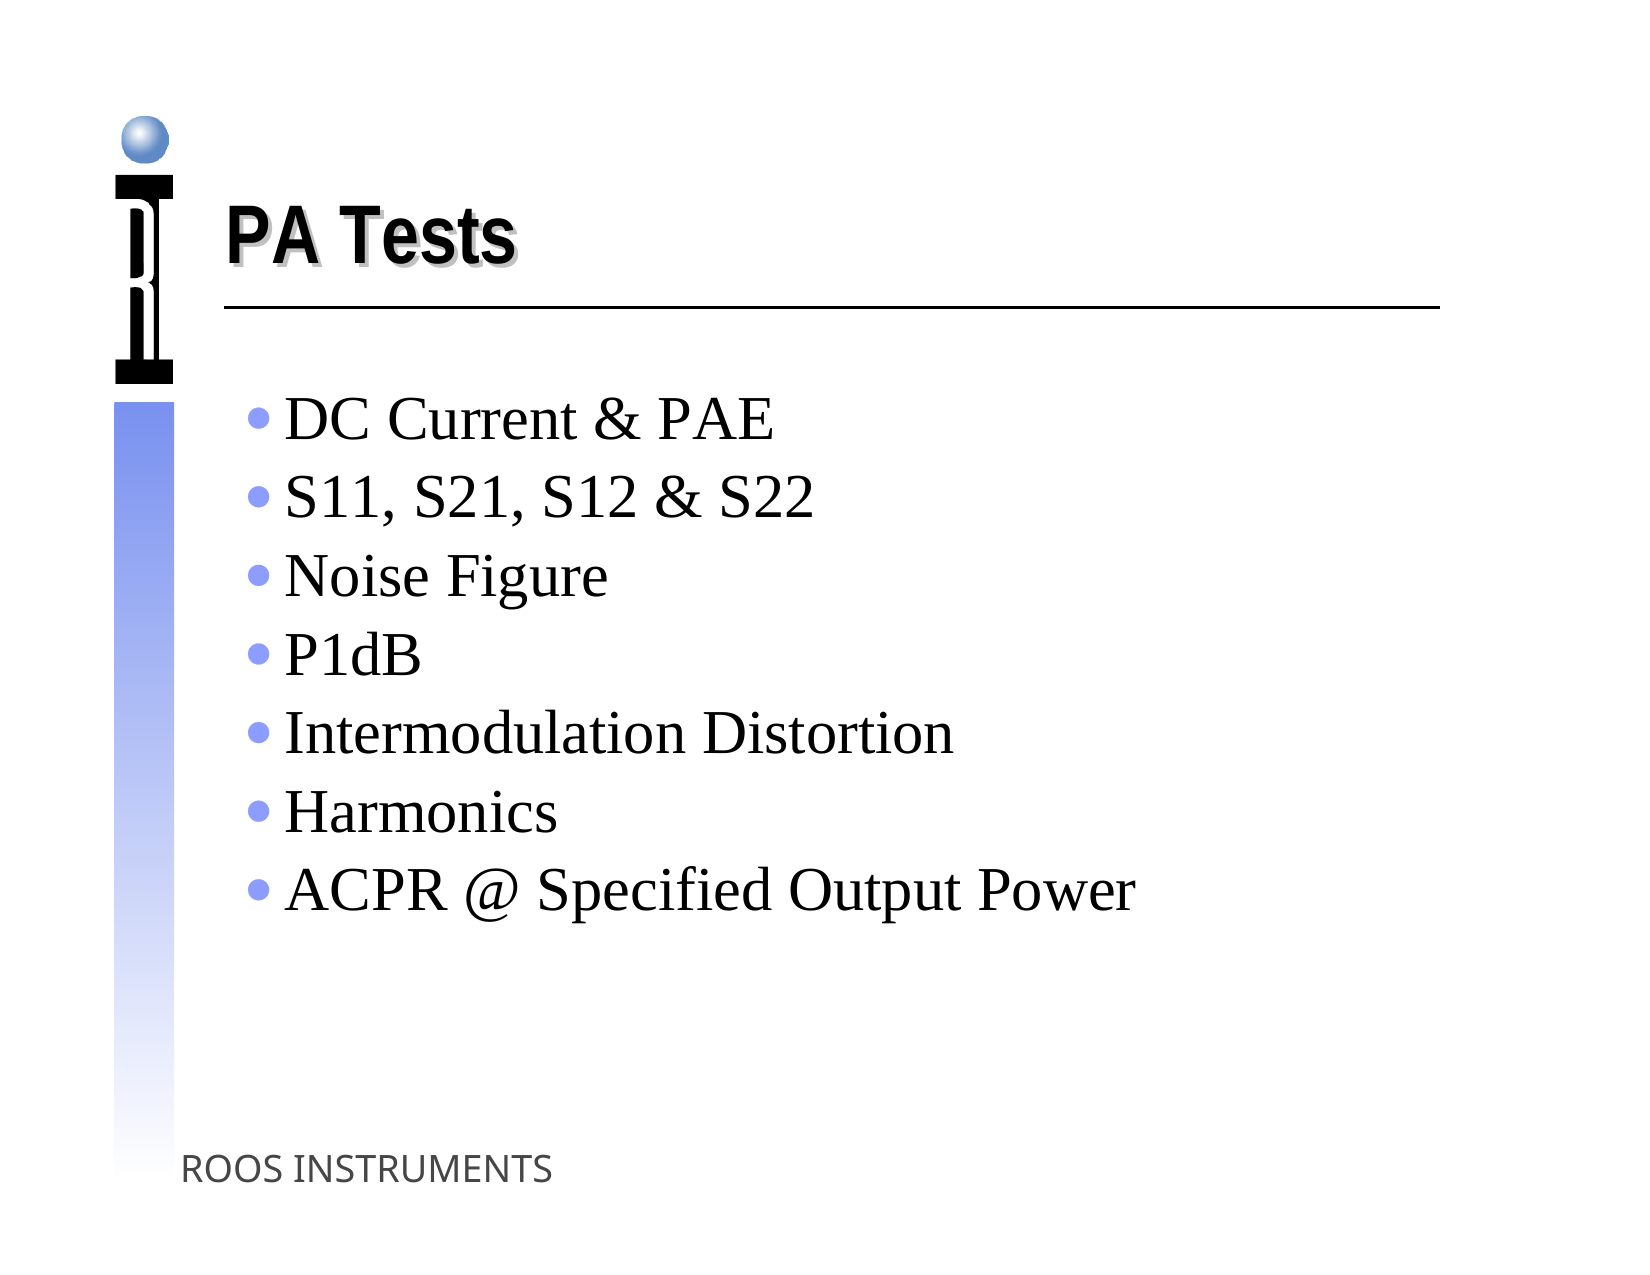

PA Tests
DC Current & PAE
S11, S21, S12 & S22
Noise Figure
P1dB
Intermodulation Distortion
Harmonics
ACPR @ Specified Output Power